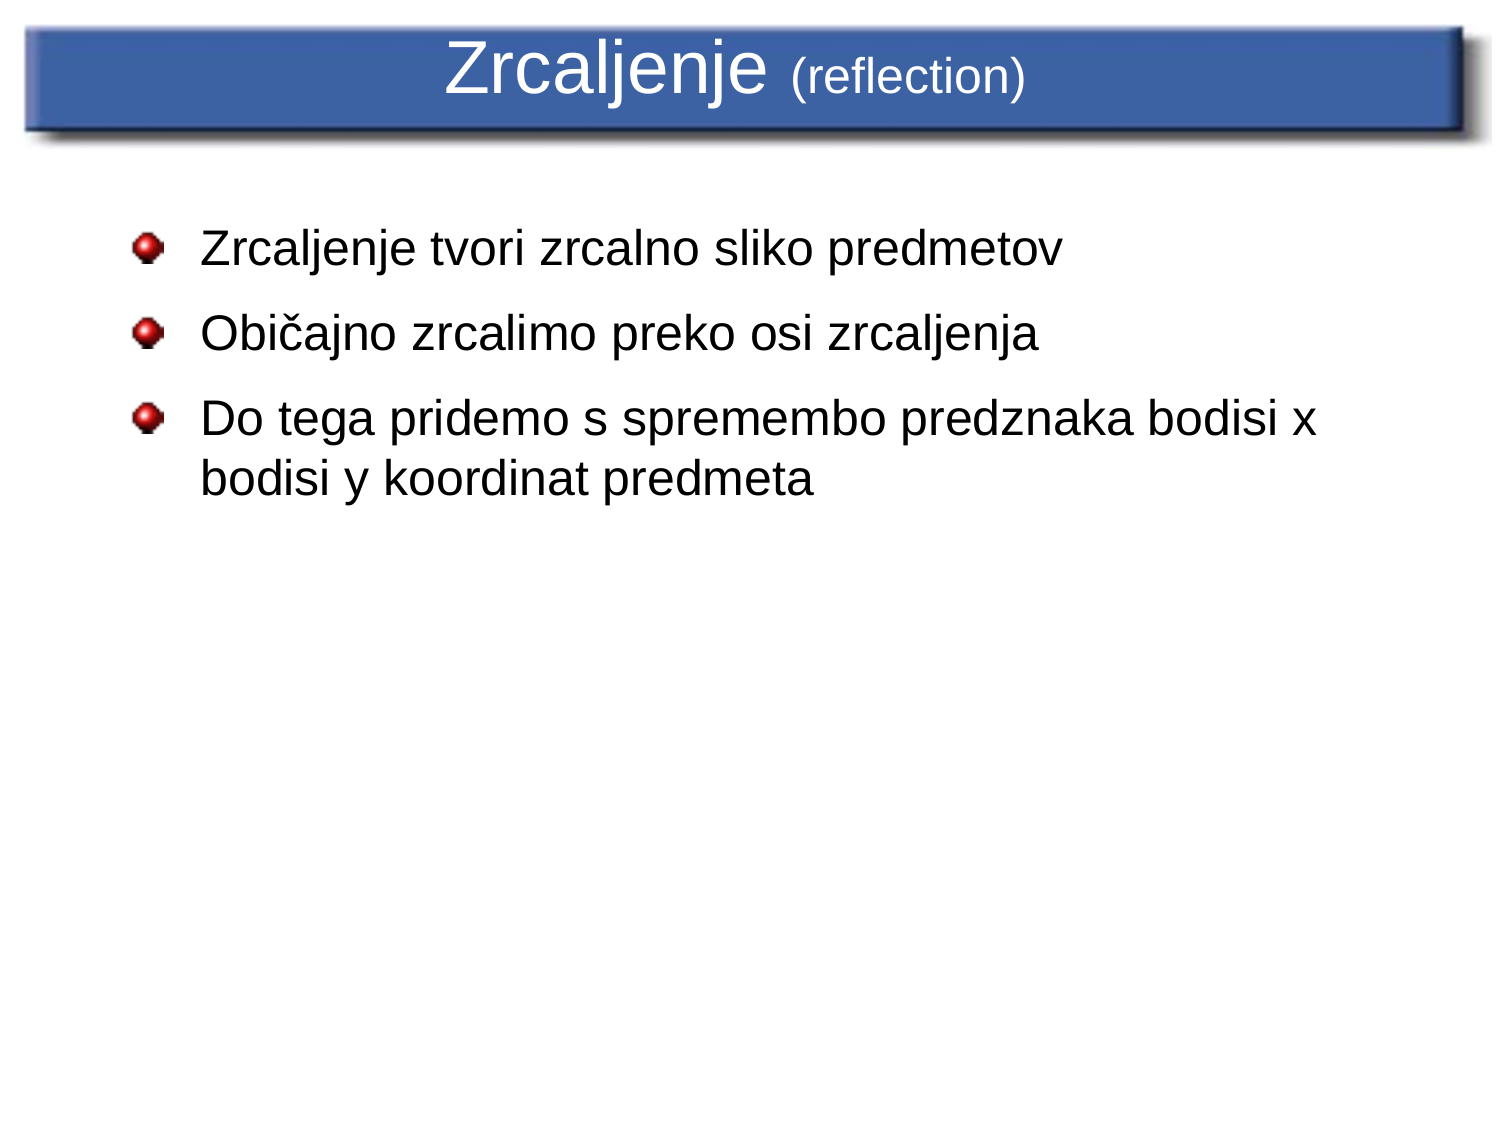

# Zrcaljenje (reflection)
Zrcaljenje tvori zrcalno sliko predmetov
Običajno zrcalimo preko osi zrcaljenja
Do tega pridemo s spremembo predznaka bodisi x bodisi y koordinat predmeta